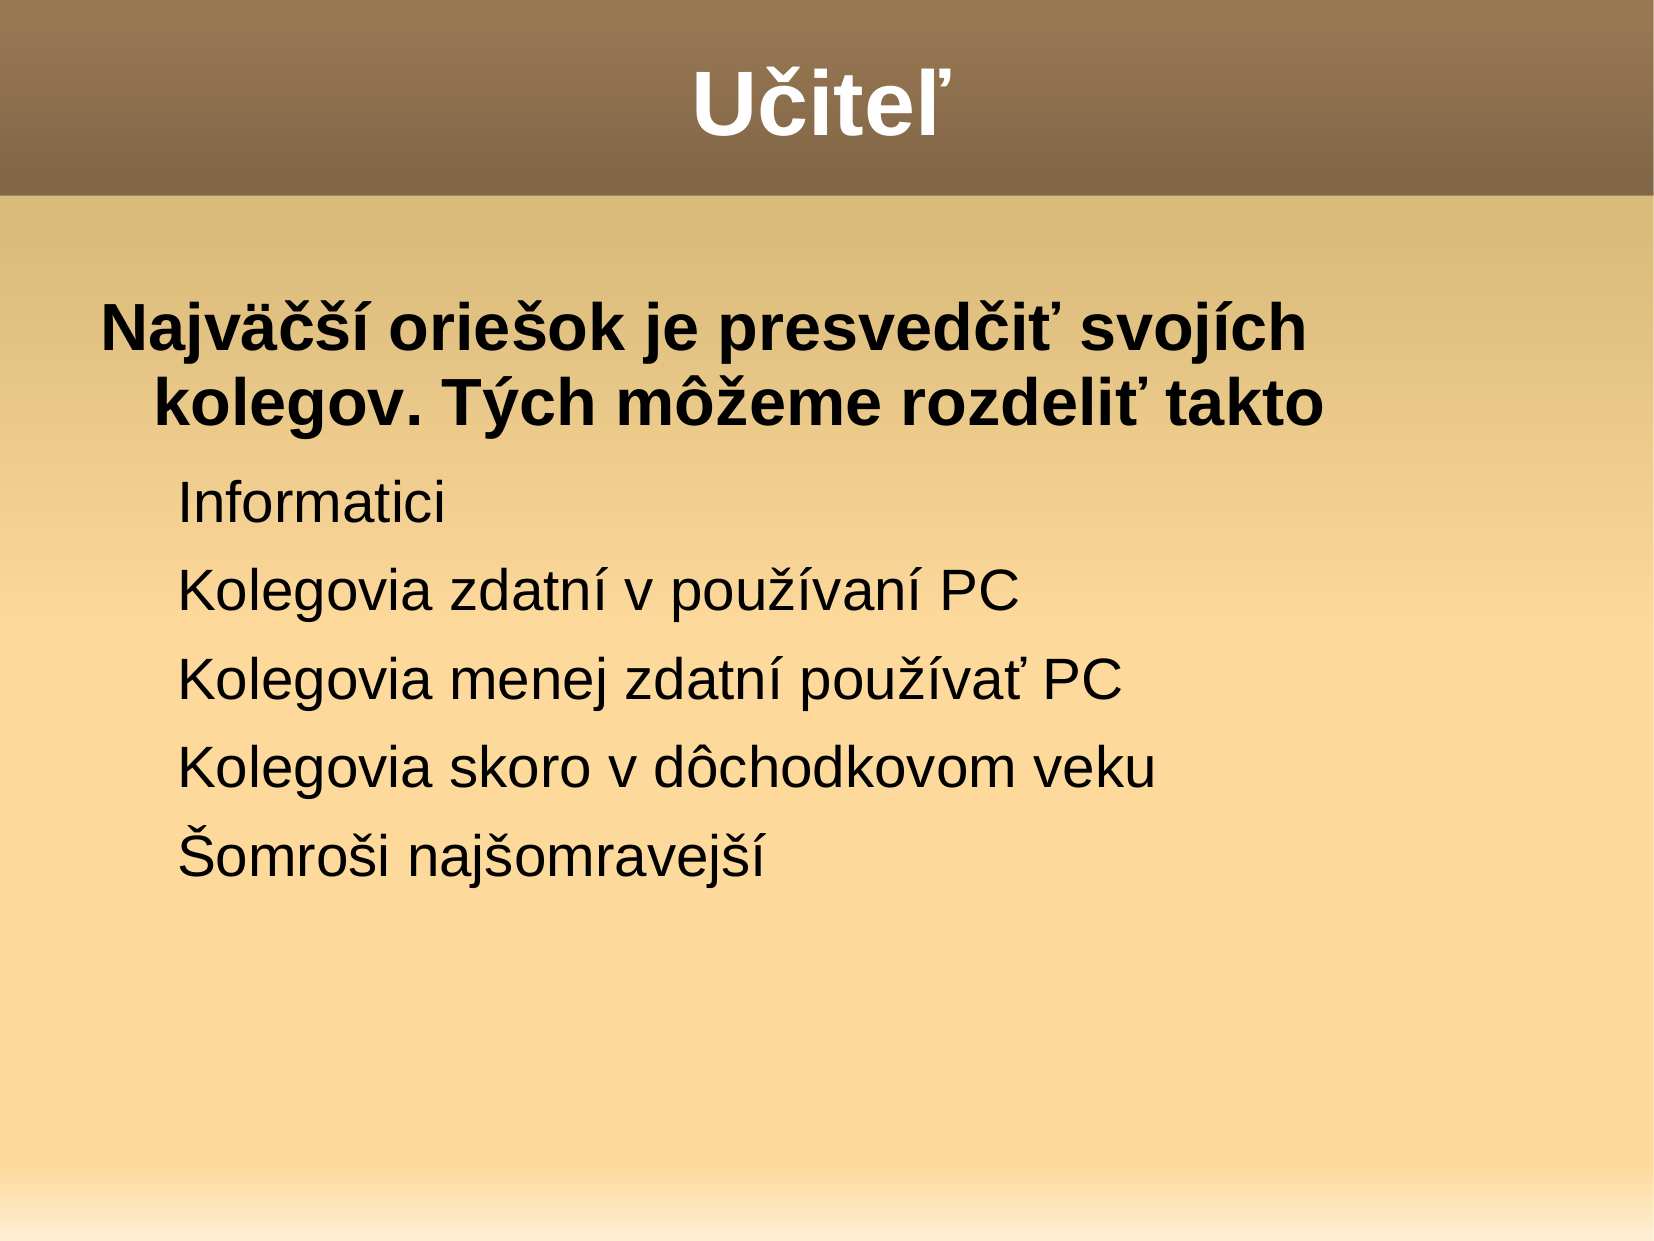

# Učiteľ
Najväčší oriešok je presvedčiť svojích kolegov. Tých môžeme rozdeliť takto
Informatici
Kolegovia zdatní v používaní PC
Kolegovia menej zdatní používať PC
Kolegovia skoro v dôchodkovom veku
Šomroši najšomravejší